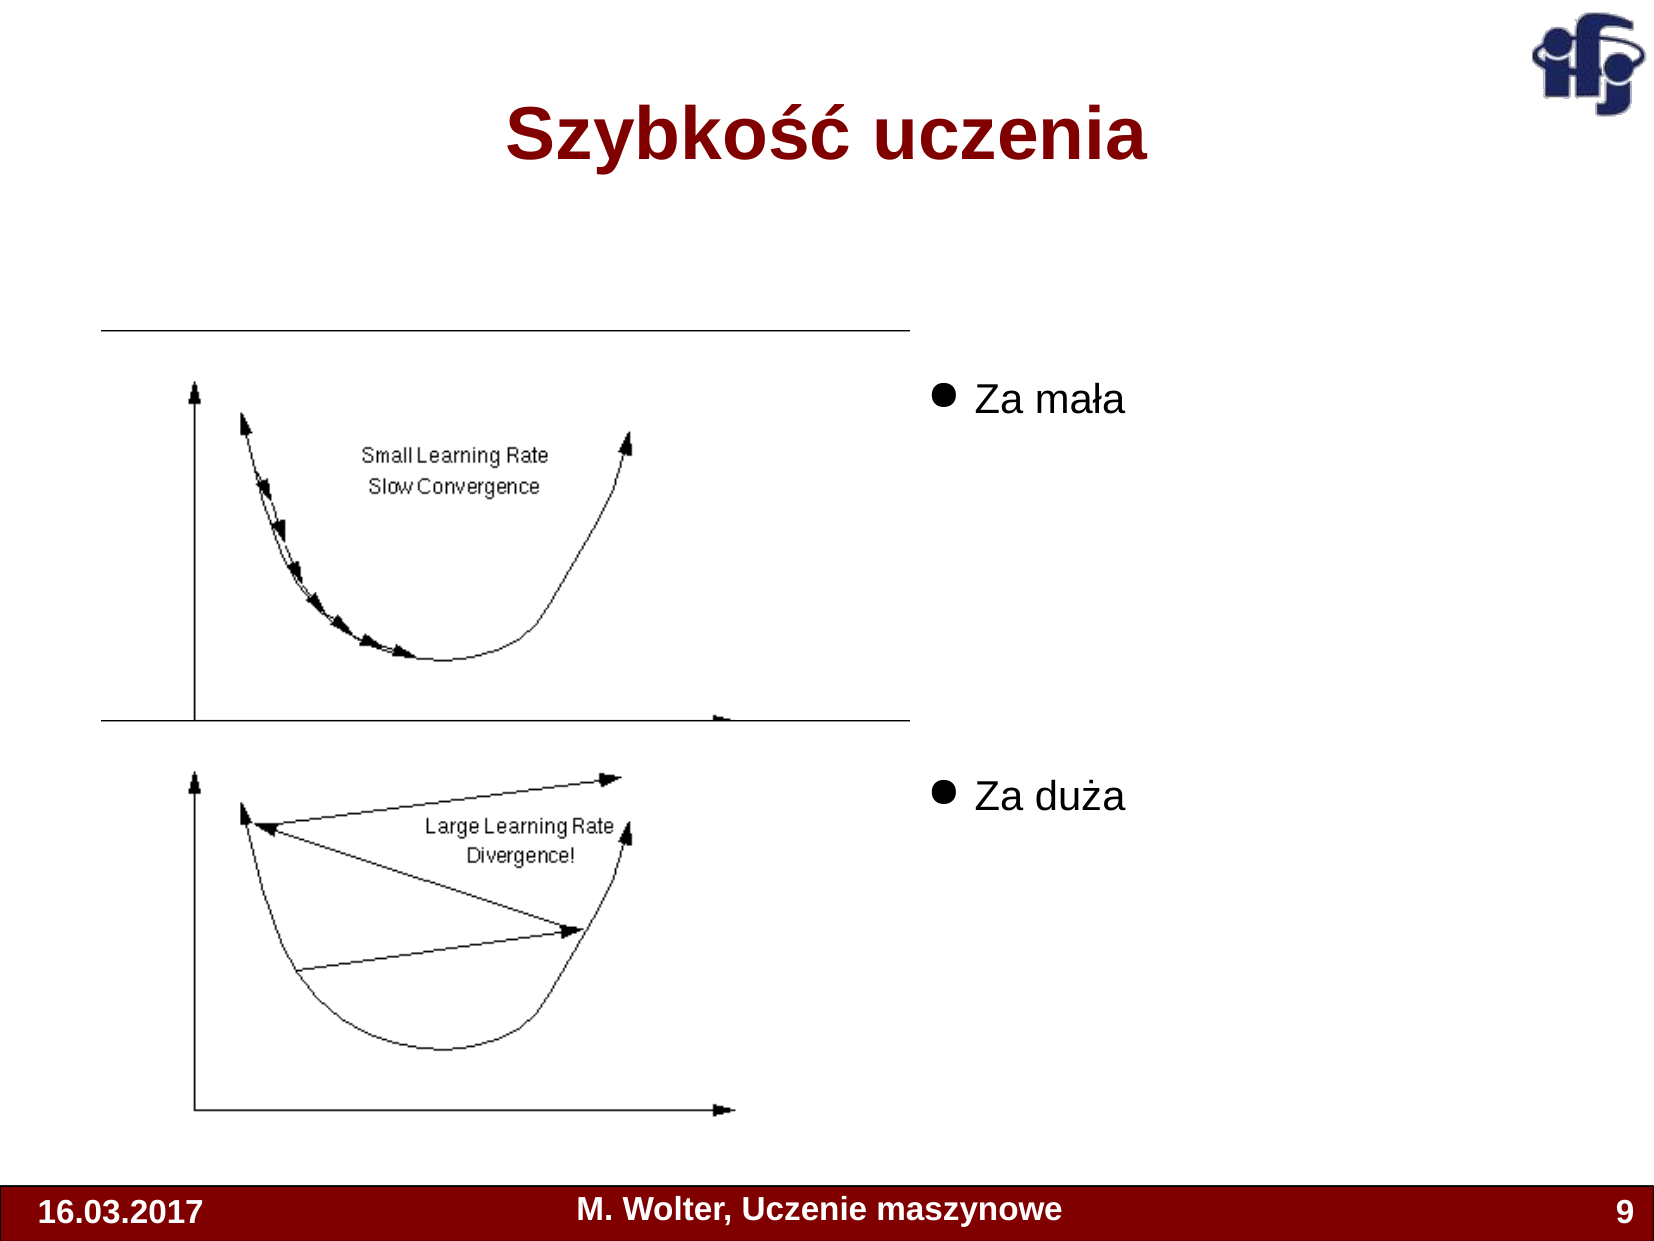

# Szybkość uczenia
Za mała
Za duża
22 kwietnia 2009
Marcin Wolter, Sieci Neuronowe